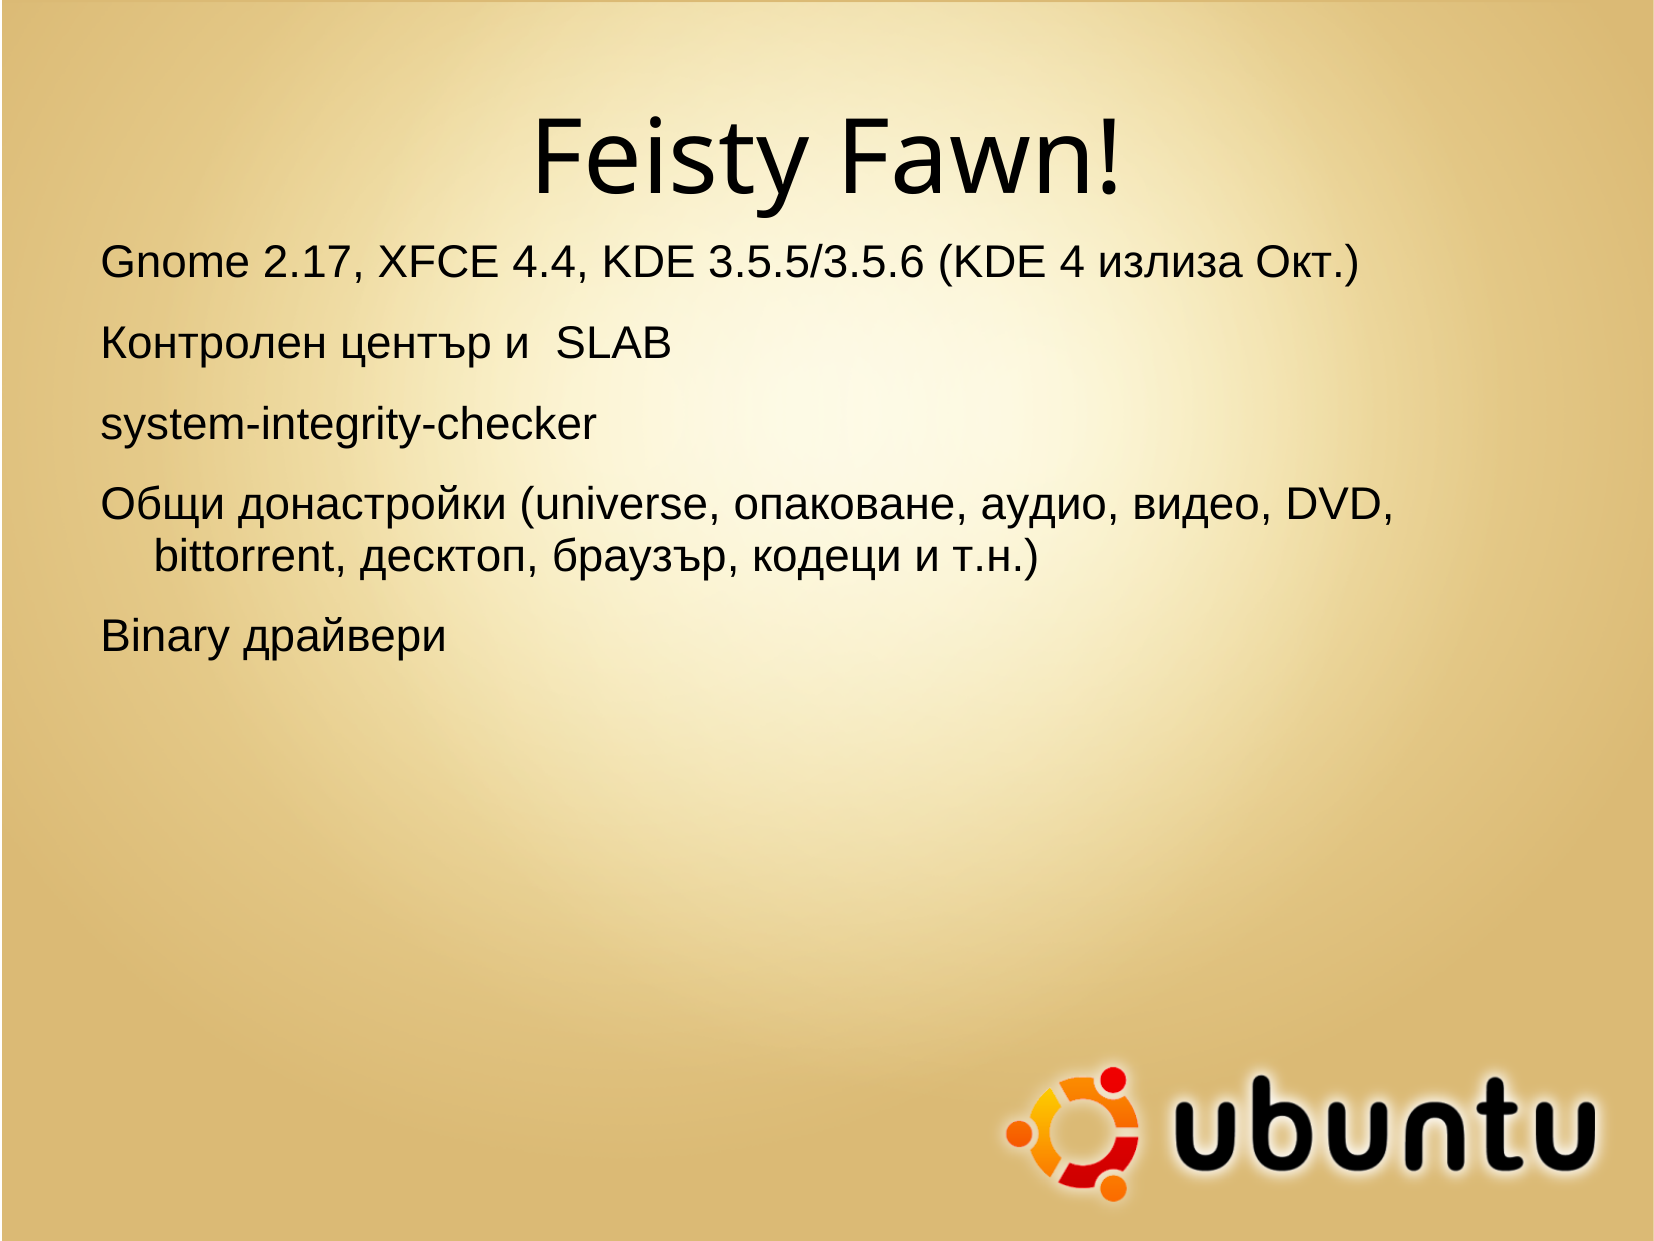

# Feisty Fawn!
Gnome 2.17, XFCE 4.4, KDE 3.5.5/3.5.6 (KDE 4 излиза Окт.)
Контролен център и SLAB
system-integrity-checker
Общи донастройки (universe, опаковане, аудио, видео, DVD, bittorrent, десктоп, браузър, кодеци и т.н.)
Binary драйвери